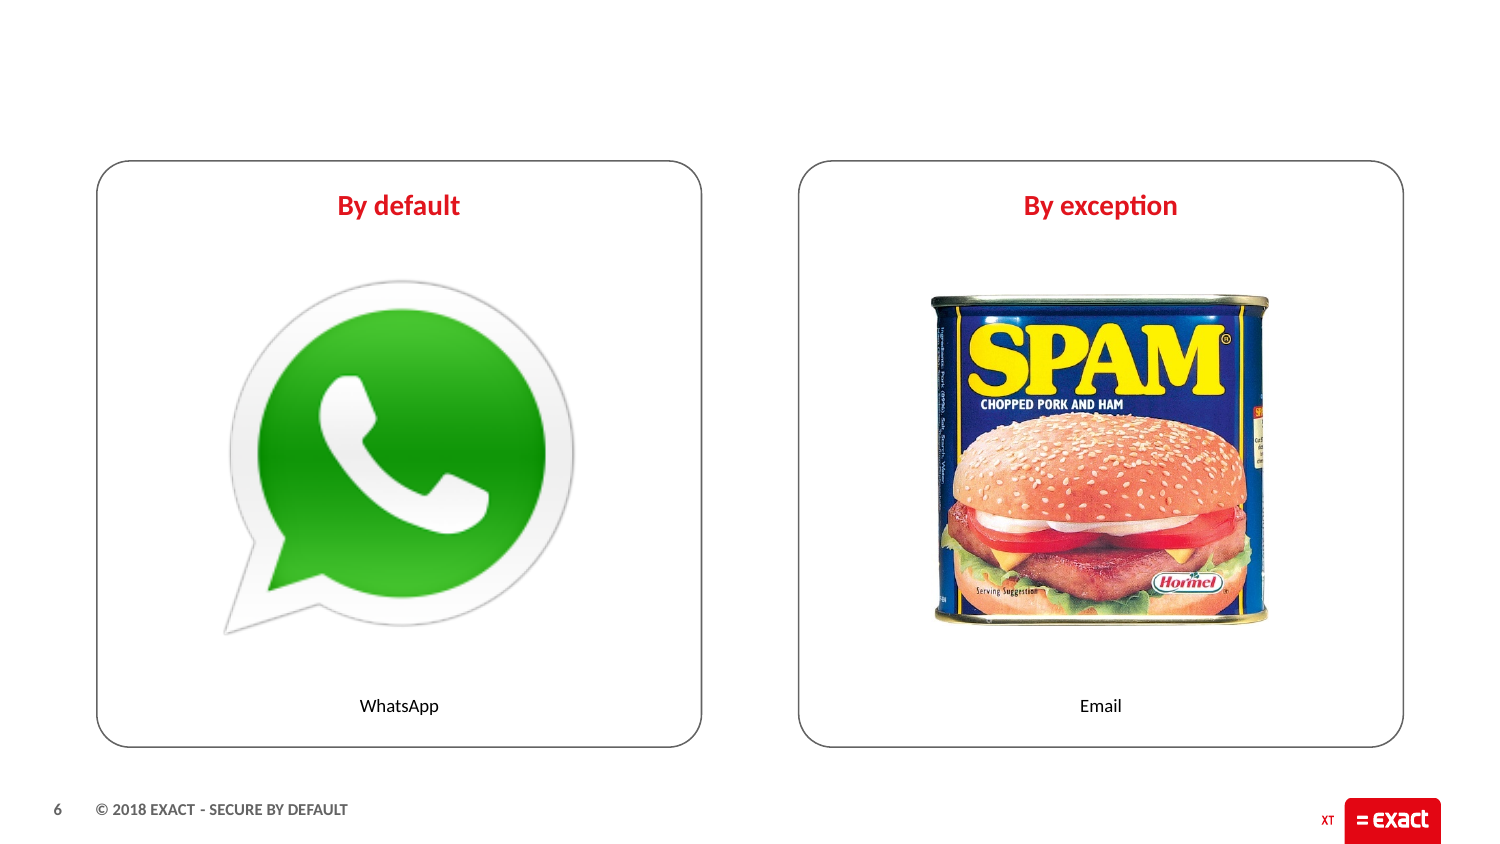

# By default
By exception
WhatsApp
Email
- Secure by default